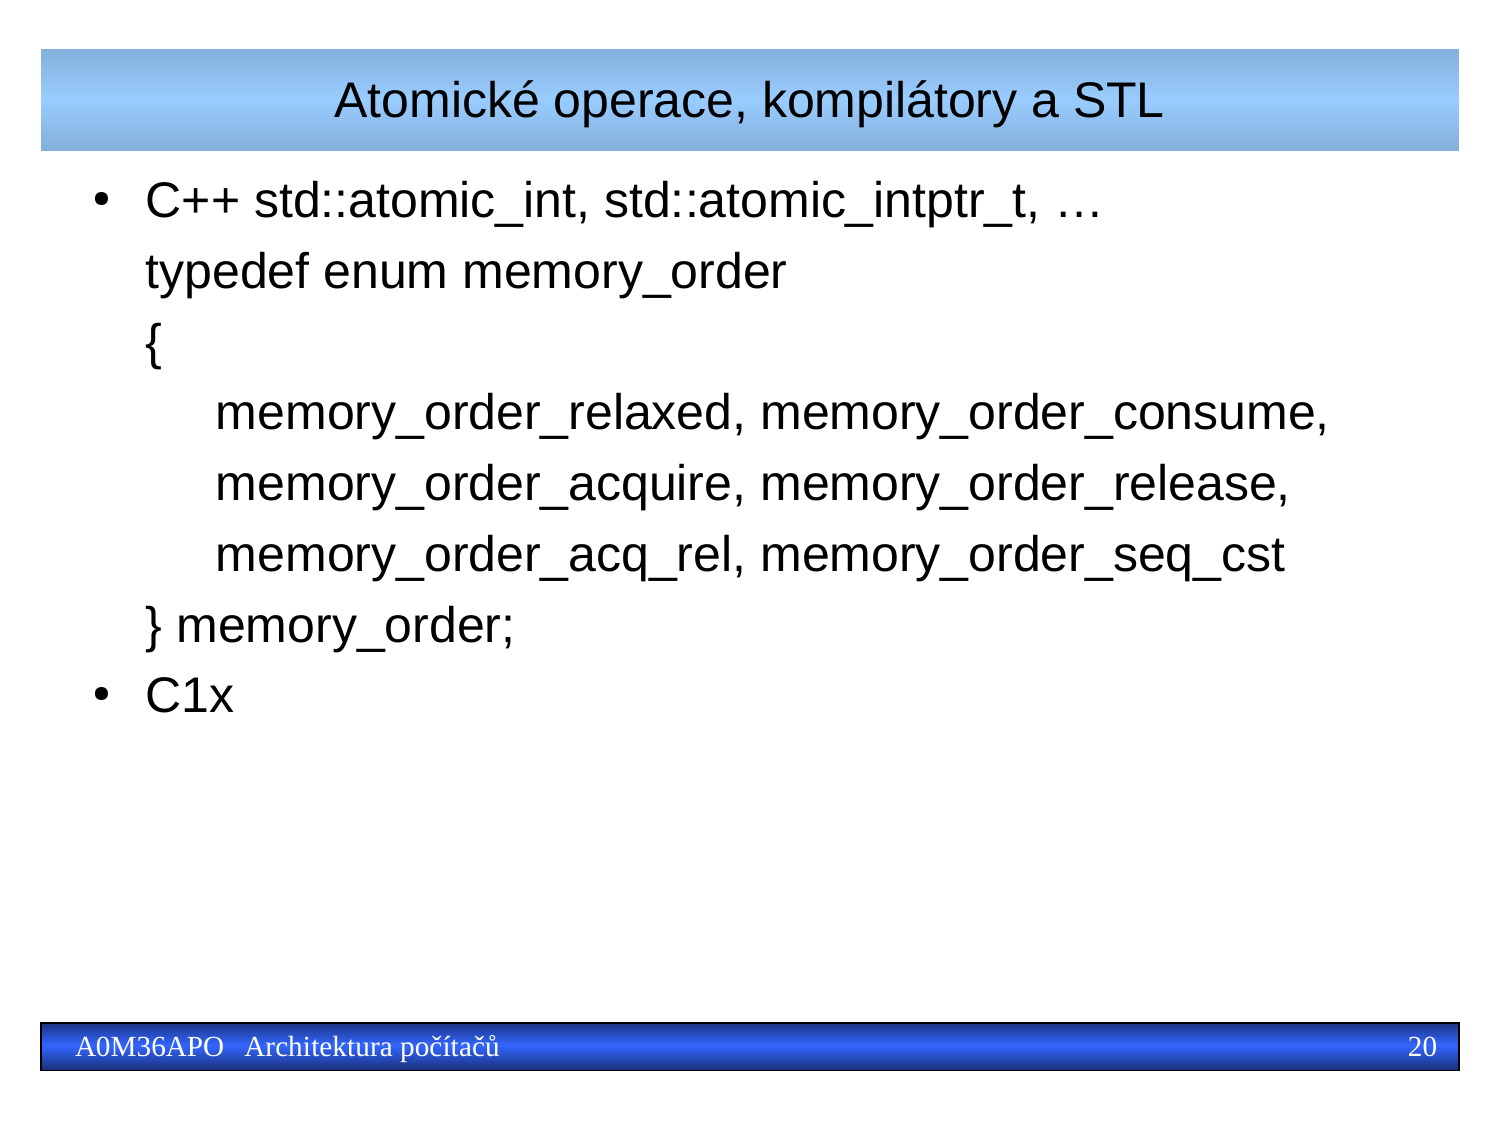

# Atomické operace, kompilátory a STL
C++ std::atomic_int, std::atomic_intptr_t, …
typedef enum memory_order
{
 memory_order_relaxed, memory_order_consume,
 memory_order_acquire, memory_order_release,
 memory_order_acq_rel, memory_order_seq_cst
} memory_order;
C1x
A0M36APO Architektura počítačů
20